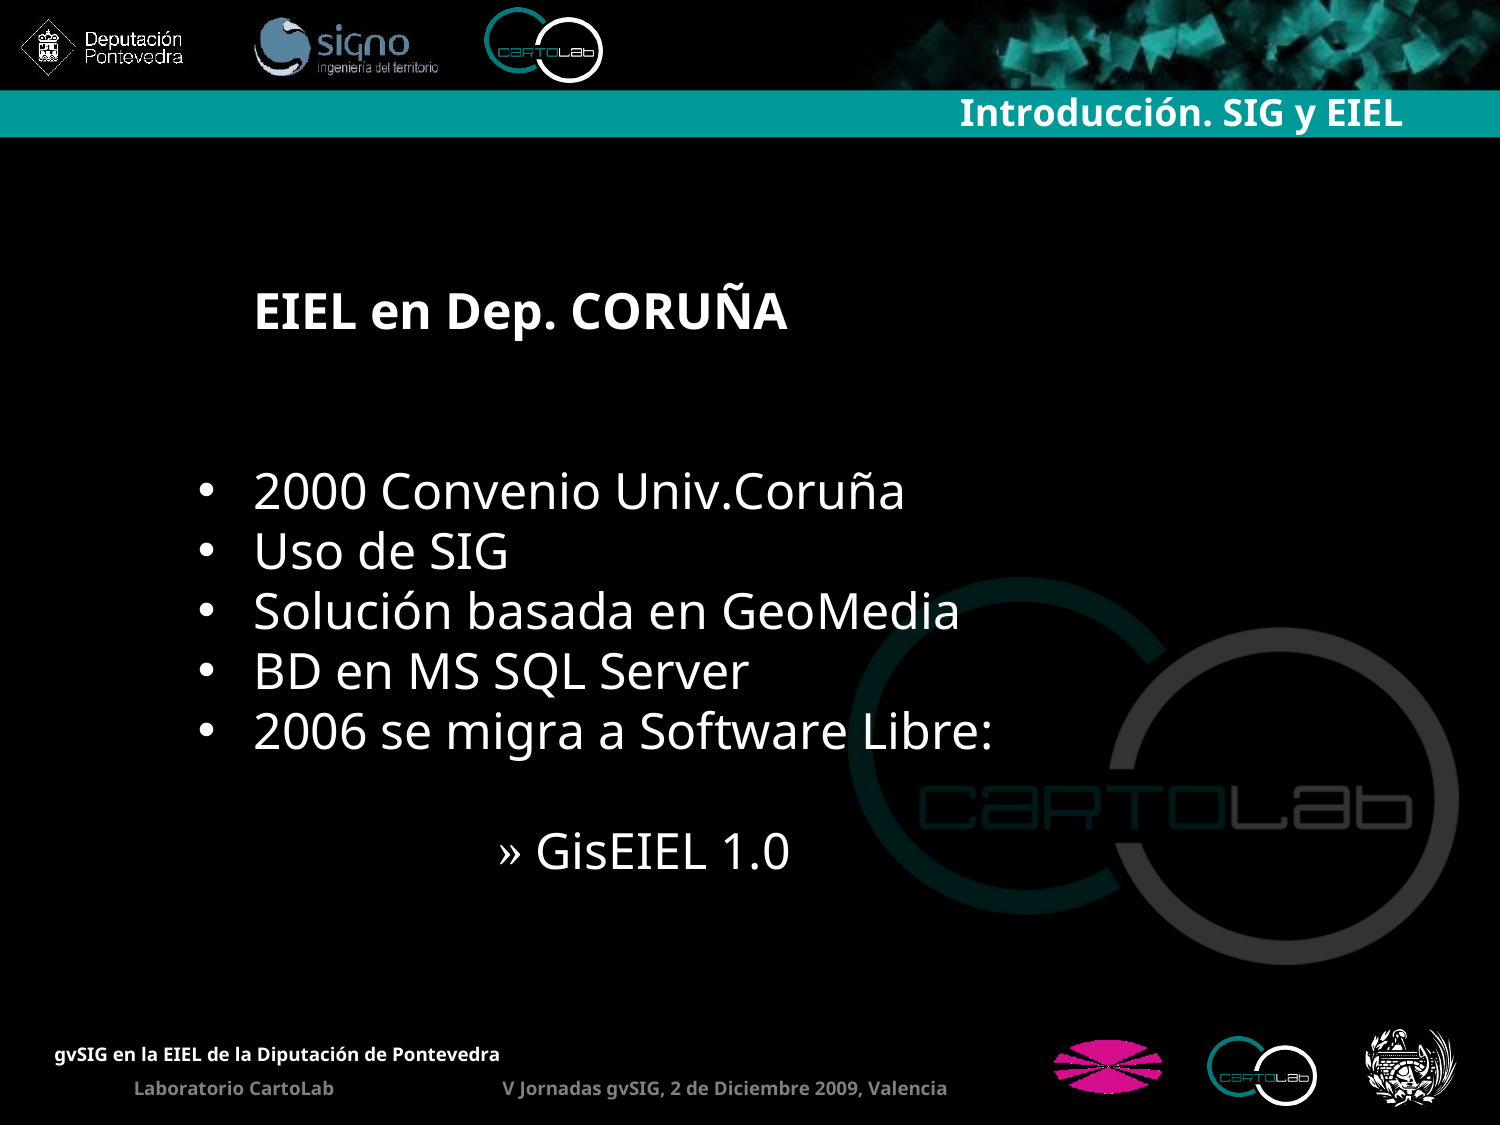

Introducción. SIG y EIEL
	EIEL en Dep. CORUÑA
2000 Convenio Univ.Coruña
Uso de SIG
Solución basada en GeoMedia
BD en MS SQL Server
2006 se migra a Software Libre:
GisEIEL 1.0